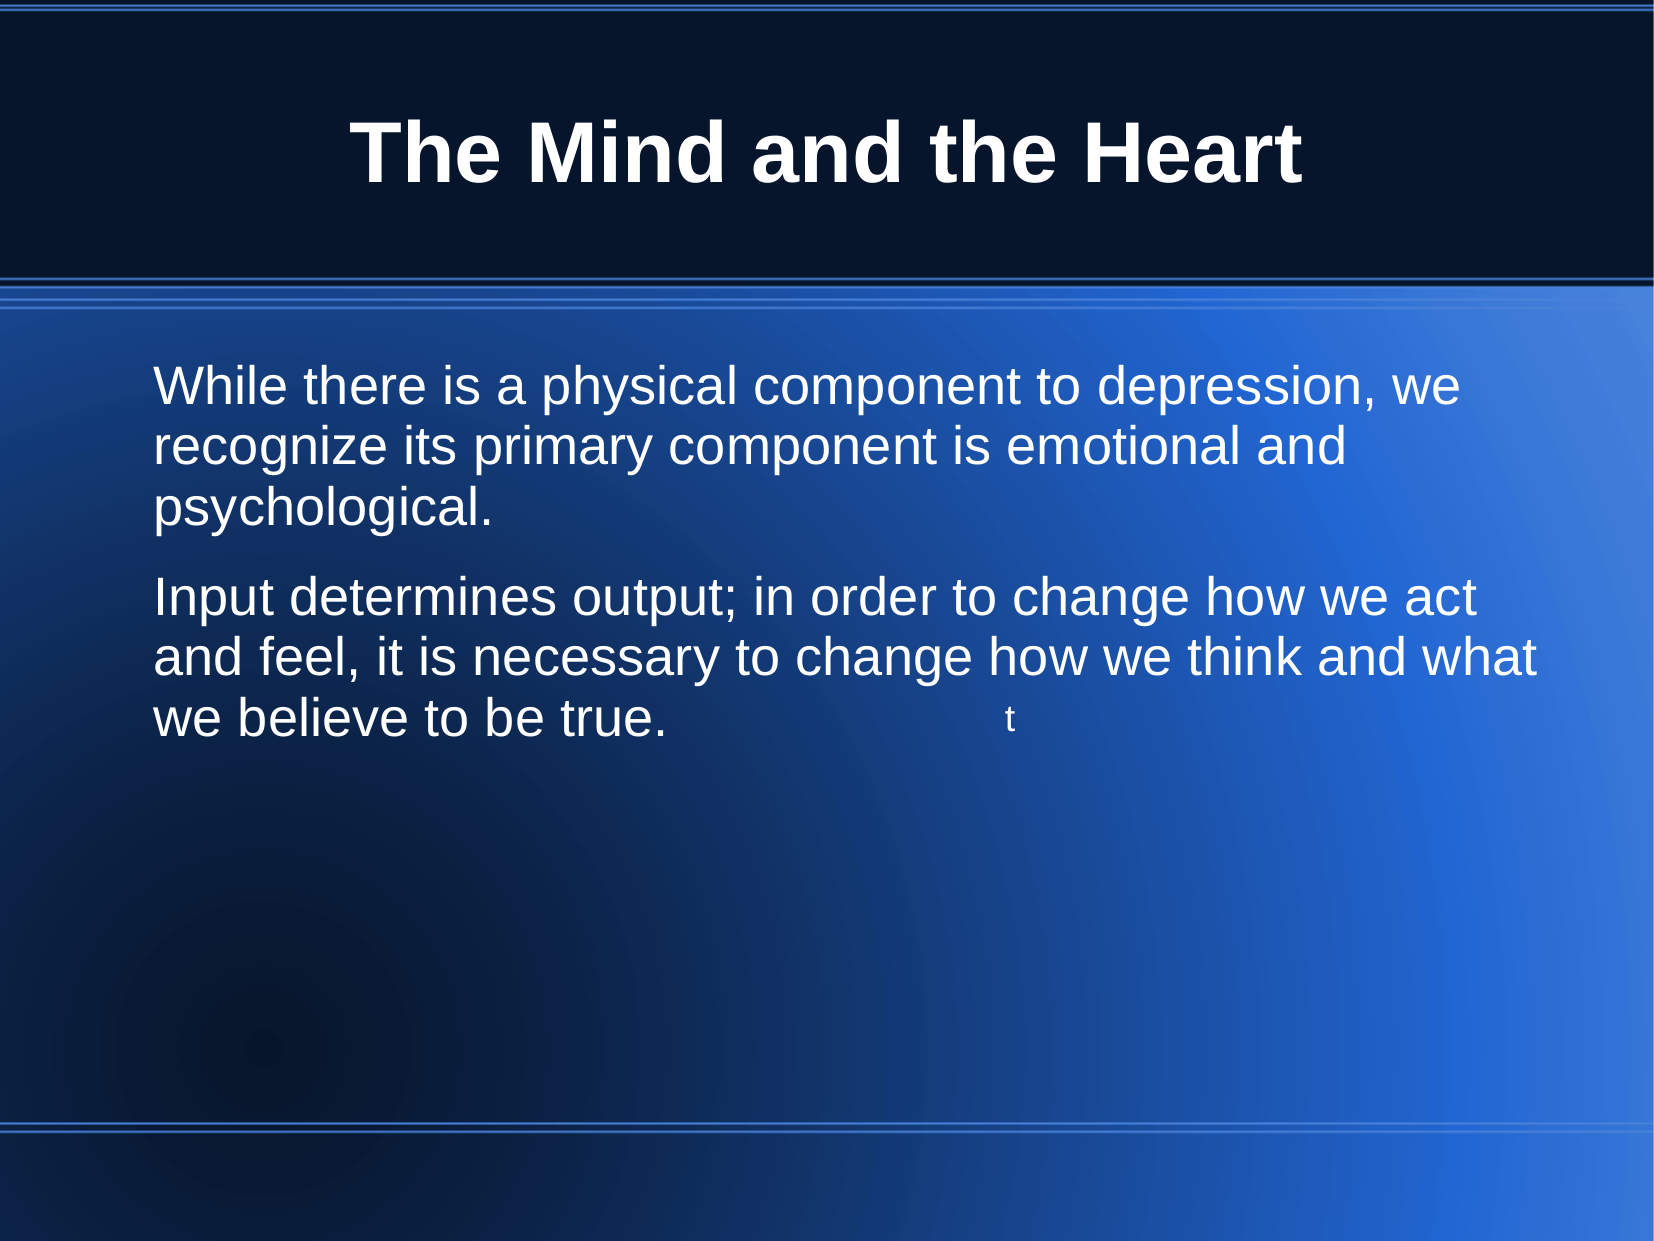

# The Mind and the Heart
While there is a physical component to depression, we recognize its primary component is emotional and psychological.
Input determines output; in order to change how we act and feel, it is necessary to change how we think and what we believe to be true.
ou
t